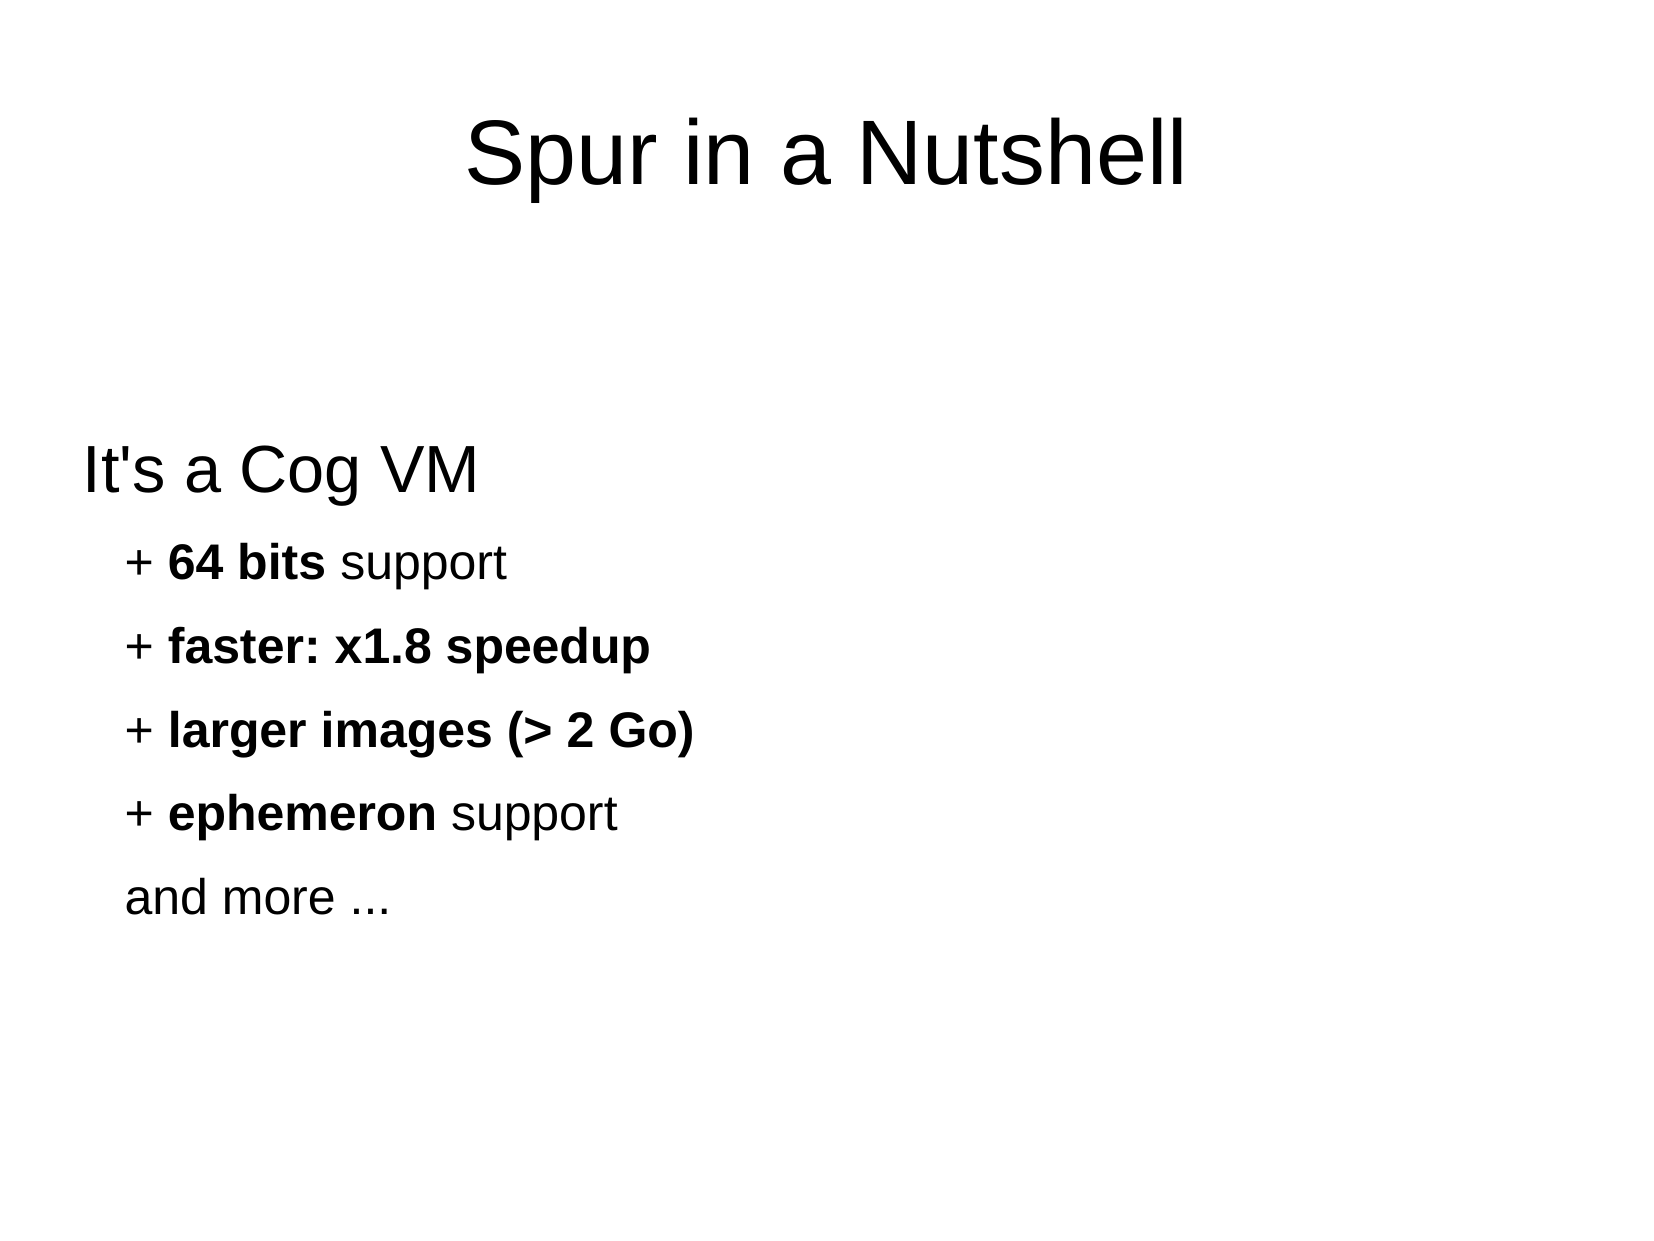

# Spur in a Nutshell
It's a Cog VM
 + 64 bits support
 + faster: x1.8 speedup
 + larger images (> 2 Go)
 + ephemeron support
 and more ...